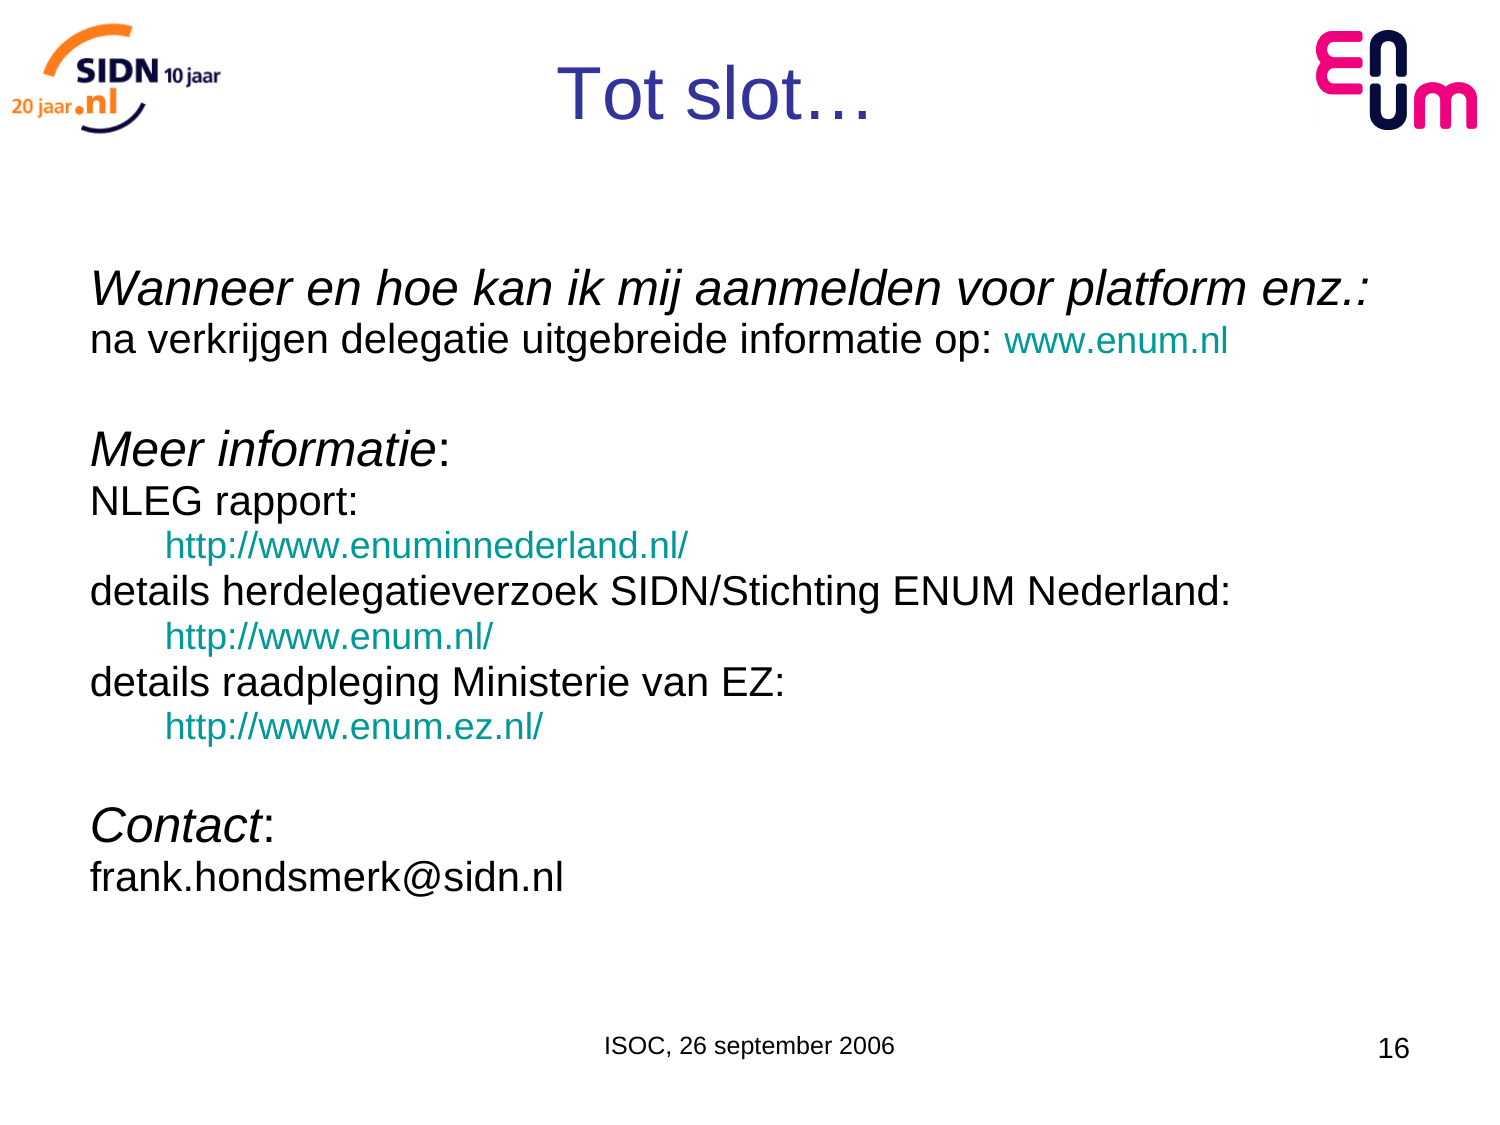

# Tot slot…
Wanneer en hoe kan ik mij aanmelden voor platform enz.:
na verkrijgen delegatie uitgebreide informatie op: www.enum.nl
Meer informatie:
NLEG rapport:
http://www.enuminnederland.nl/
details herdelegatieverzoek SIDN/Stichting ENUM Nederland:
http://www.enum.nl/
details raadpleging Ministerie van EZ:
http://www.enum.ez.nl/
Contact:
frank.hondsmerk@sidn.nl
ISOC, 26 september 2006
16